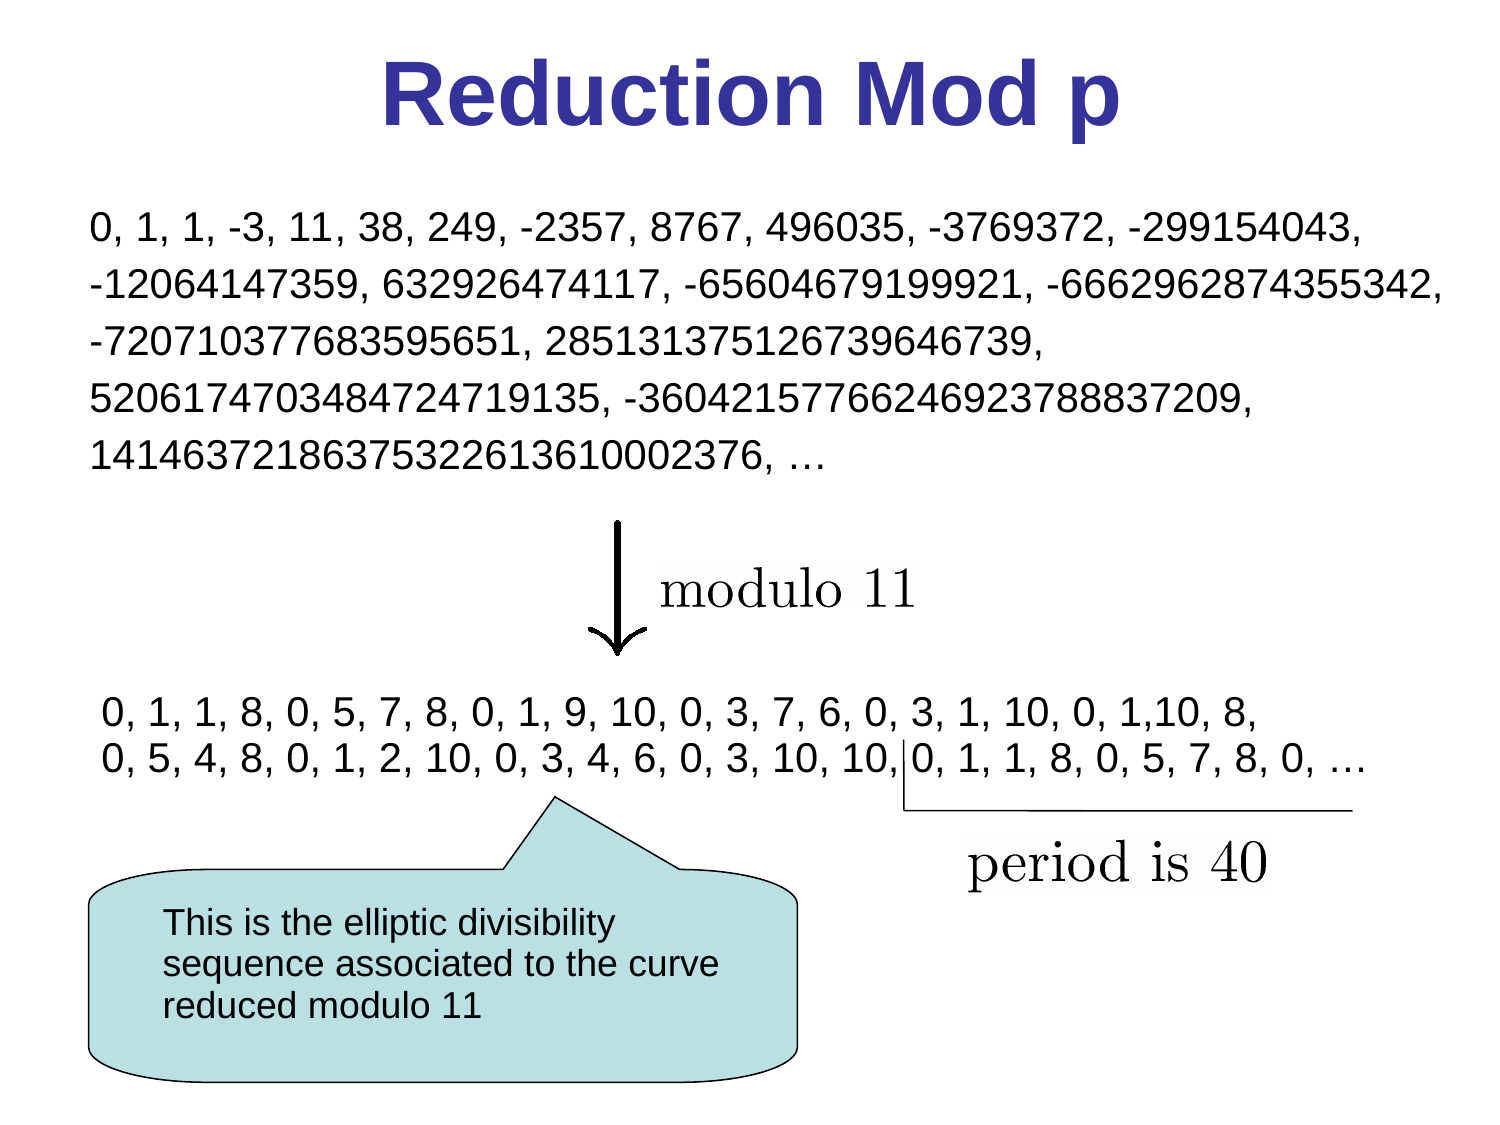

# Reduction Mod p
0, 1, 1, -3, 11, 38, 249, -2357, 8767, 496035, -3769372, -299154043,
-12064147359, 632926474117, -65604679199921, -6662962874355342,
-720710377683595651, 285131375126739646739,
5206174703484724719135, -36042157766246923788837209,
14146372186375322613610002376, …
0, 1, 1, 8, 0, 5, 7, 8, 0, 1, 9, 10, 0, 3, 7, 6, 0, 3, 1, 10, 0, 1,10, 8,
0, 5, 4, 8, 0, 1, 2, 10, 0, 3, 4, 6, 0, 3, 10, 10, 0, 1, 1, 8, 0, 5, 7, 8, 0, …
This is the elliptic divisibility sequence associated to the curve reduced modulo 11